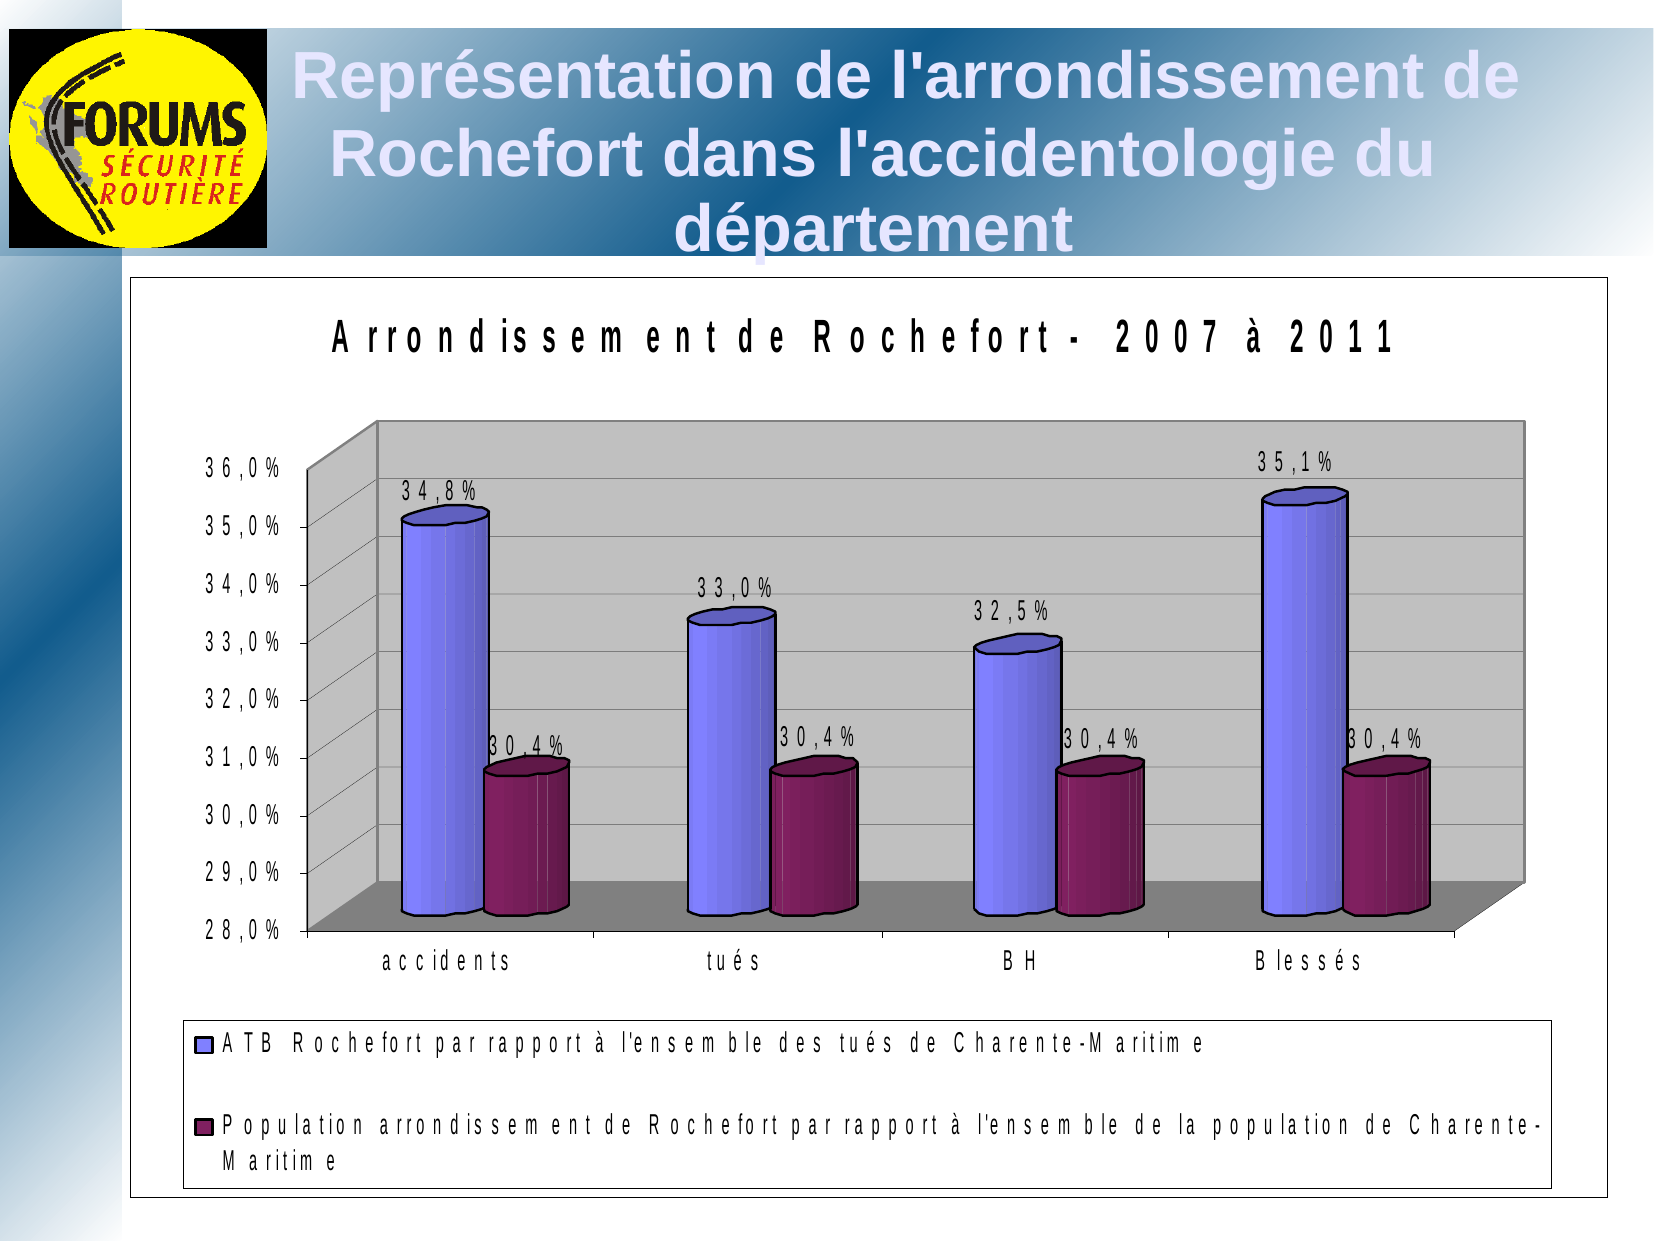

# Représentation de l'arrondissement de Rochefort dans l'accidentologie du département